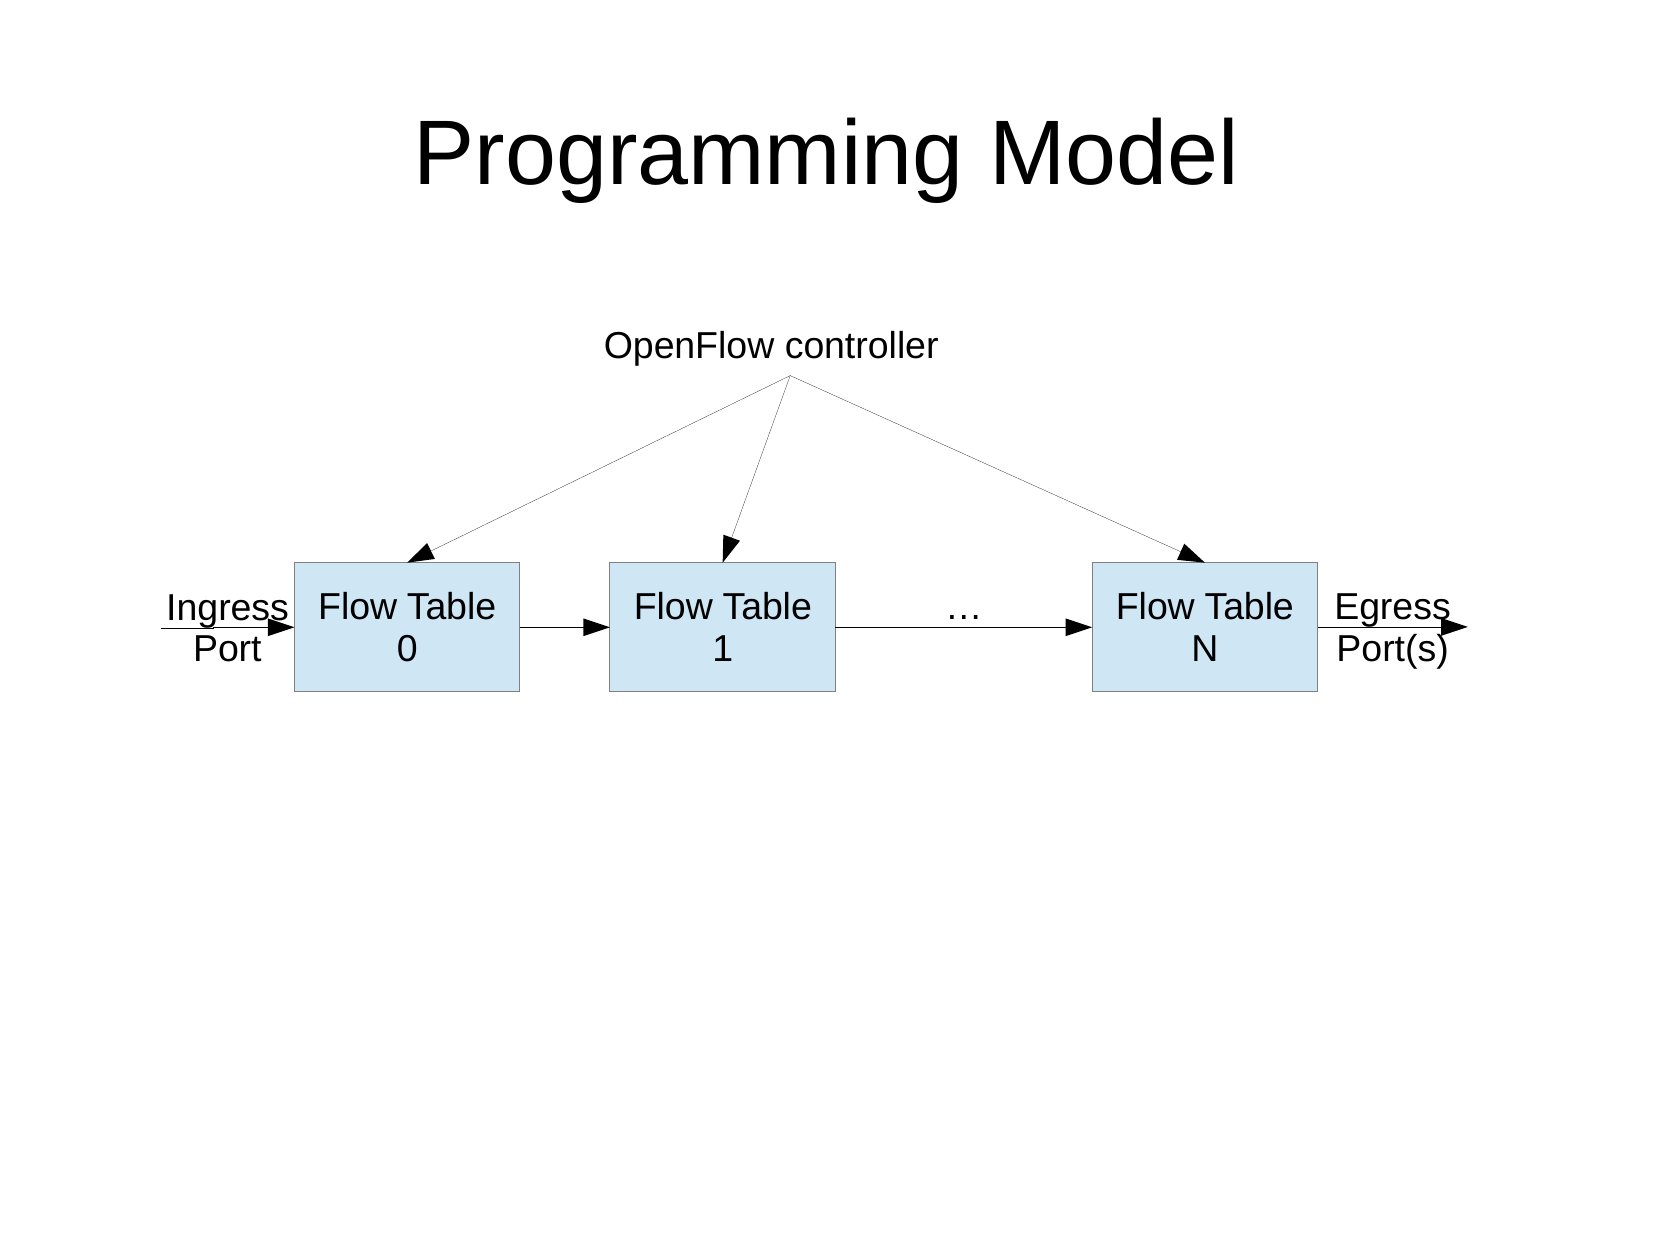

# Programming Model
OpenFlow controller
Flow Table
0
Flow Table
1
Flow Table
N